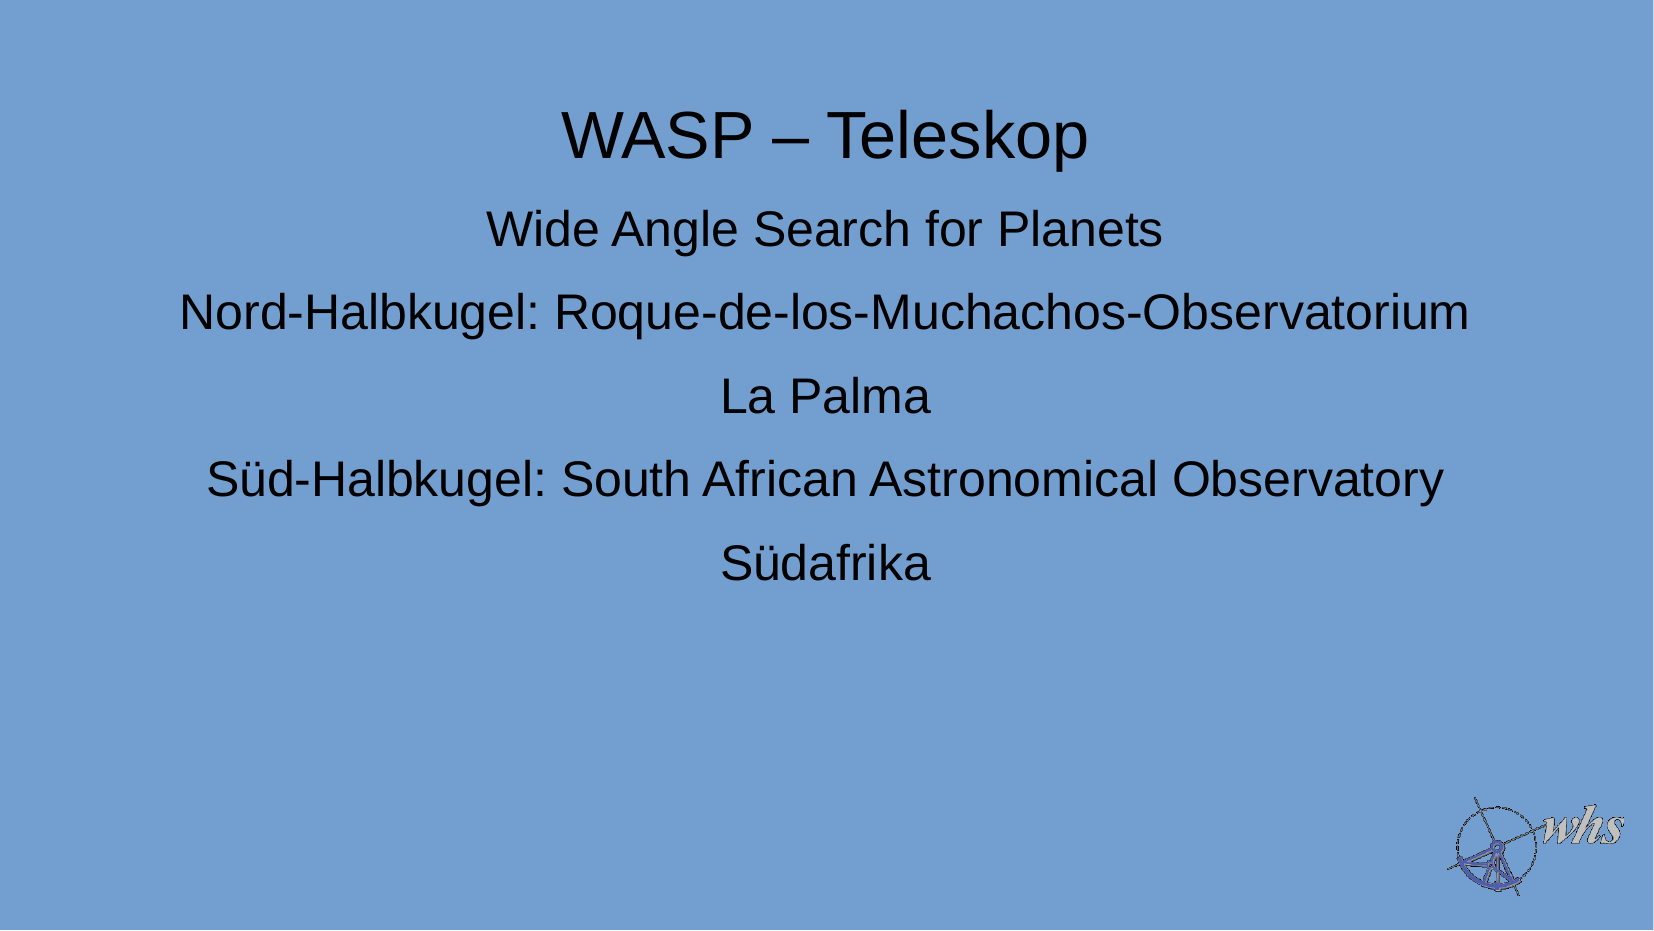

WASP – Teleskop
Wide Angle Search for Planets
Nord-Halbkugel: Roque-de-los-Muchachos-Observatorium
La Palma
Süd-Halbkugel: South African Astronomical Observatory
Südafrika